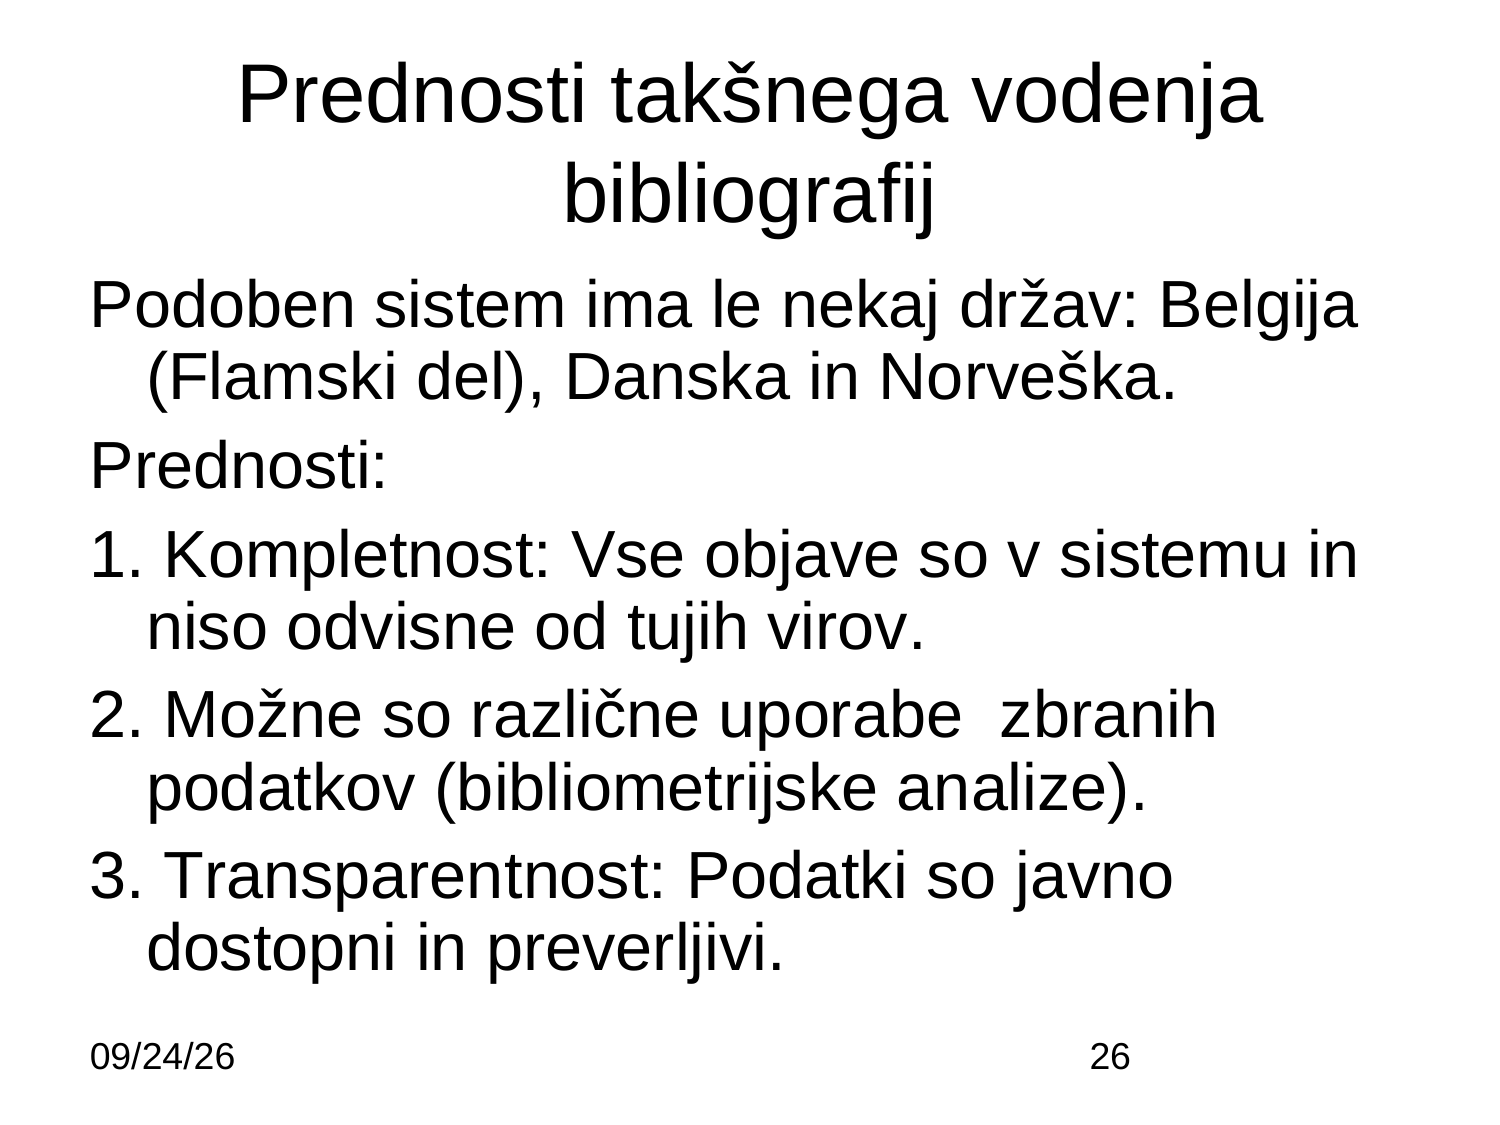

# Prednosti takšnega vodenja bibliografij
Podoben sistem ima le nekaj držav: Belgija (Flamski del), Danska in Norveška.
Prednosti:
1. Kompletnost: Vse objave so v sistemu in niso odvisne od tujih virov.
2. Možne so različne uporabe zbranih podatkov (bibliometrijske analize).
3. Transparentnost: Podatki so javno dostopni in preverljivi.
26